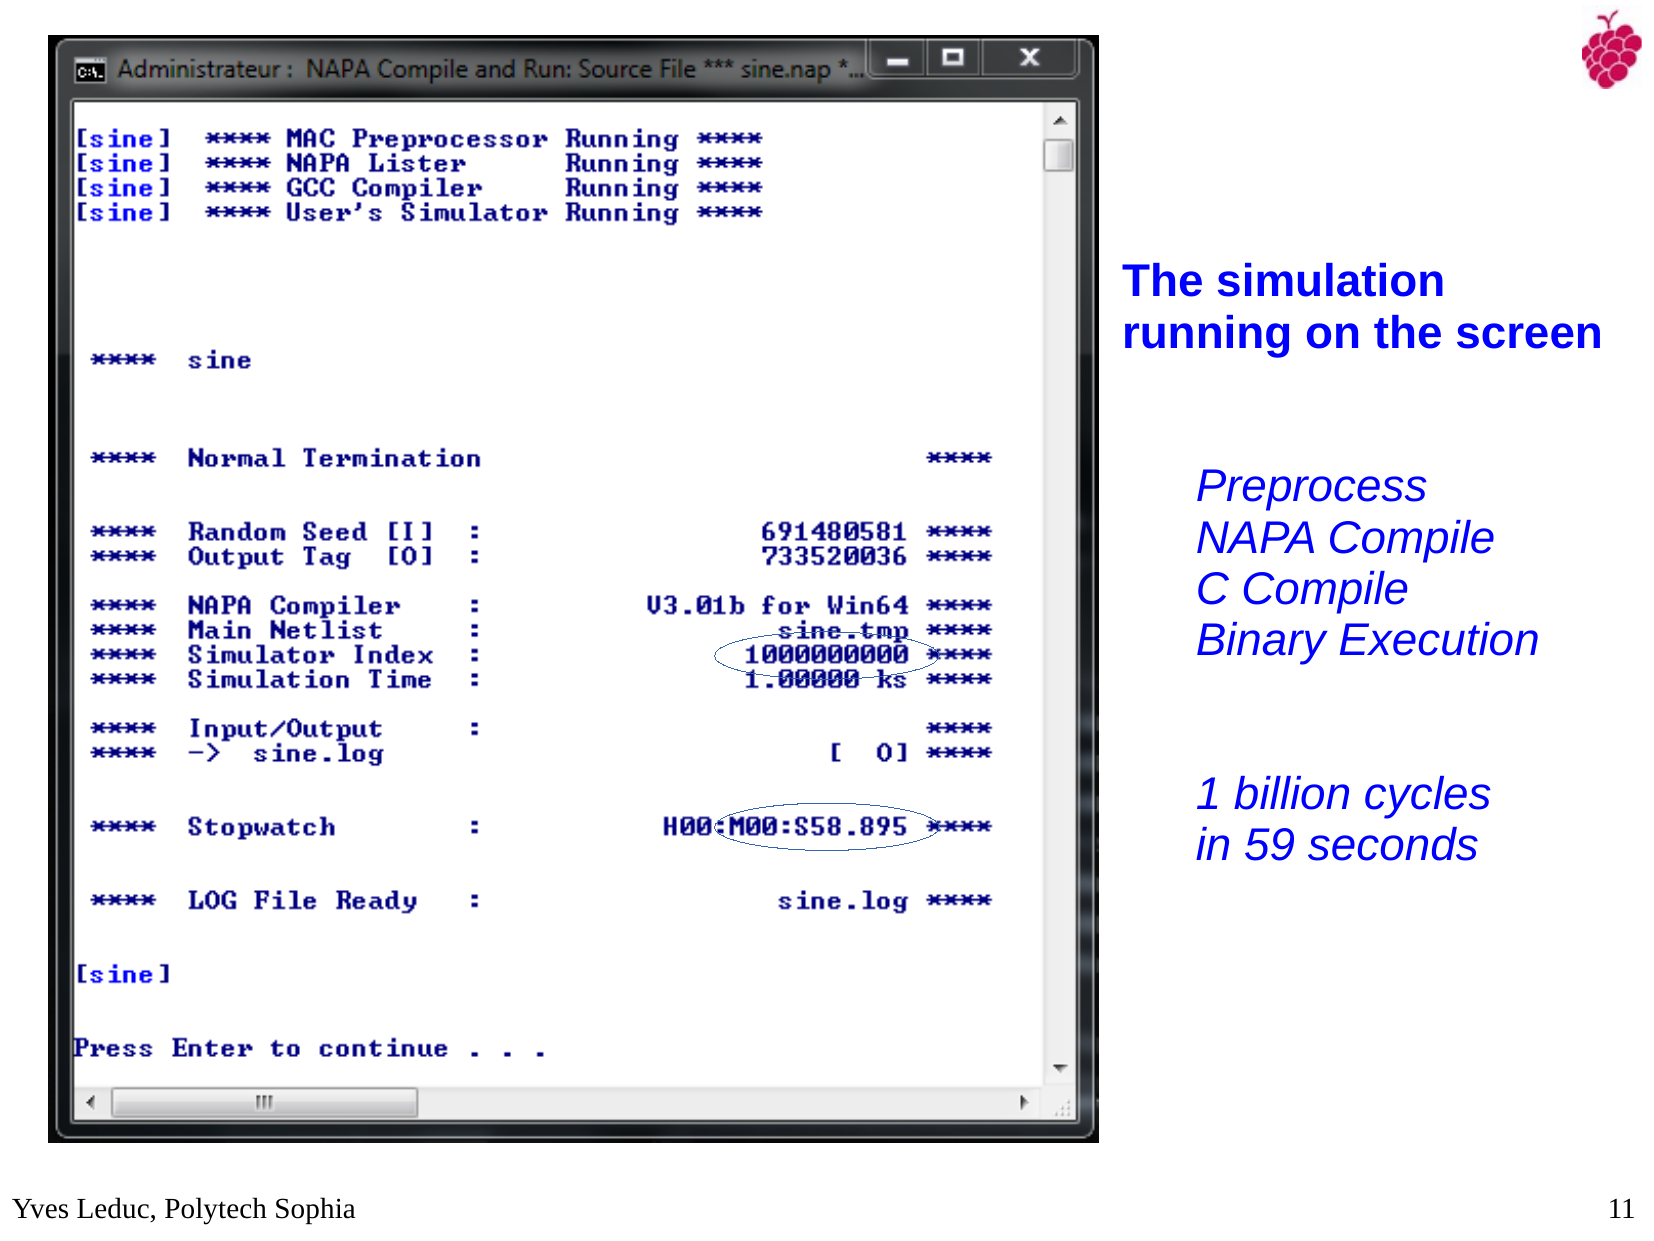

The simulation
running on the screen
	Preprocess
	NAPA Compile
	C Compile
	Binary Execution
	1 billion cycles
	in 59 seconds
Yves Leduc, Polytech Sophia
11